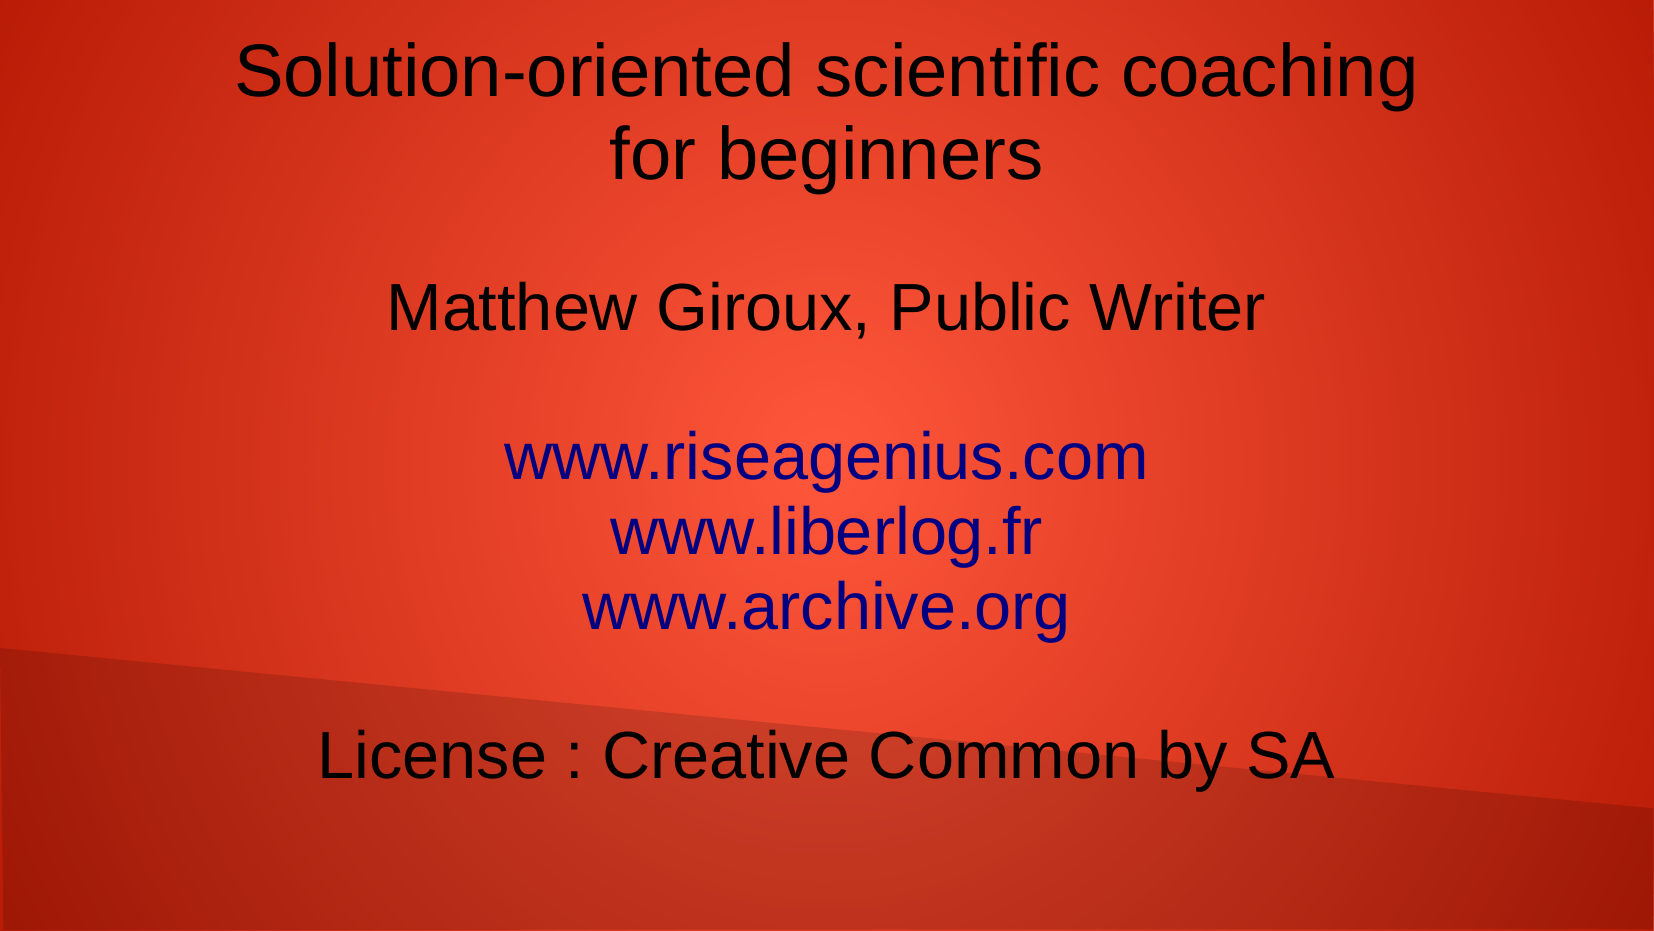

# Solution-oriented scientific coaching for beginners
Matthew Giroux, Public Writer
www.riseagenius.com
www.liberlog.fr
www.archive.org
License : Creative Common by SA